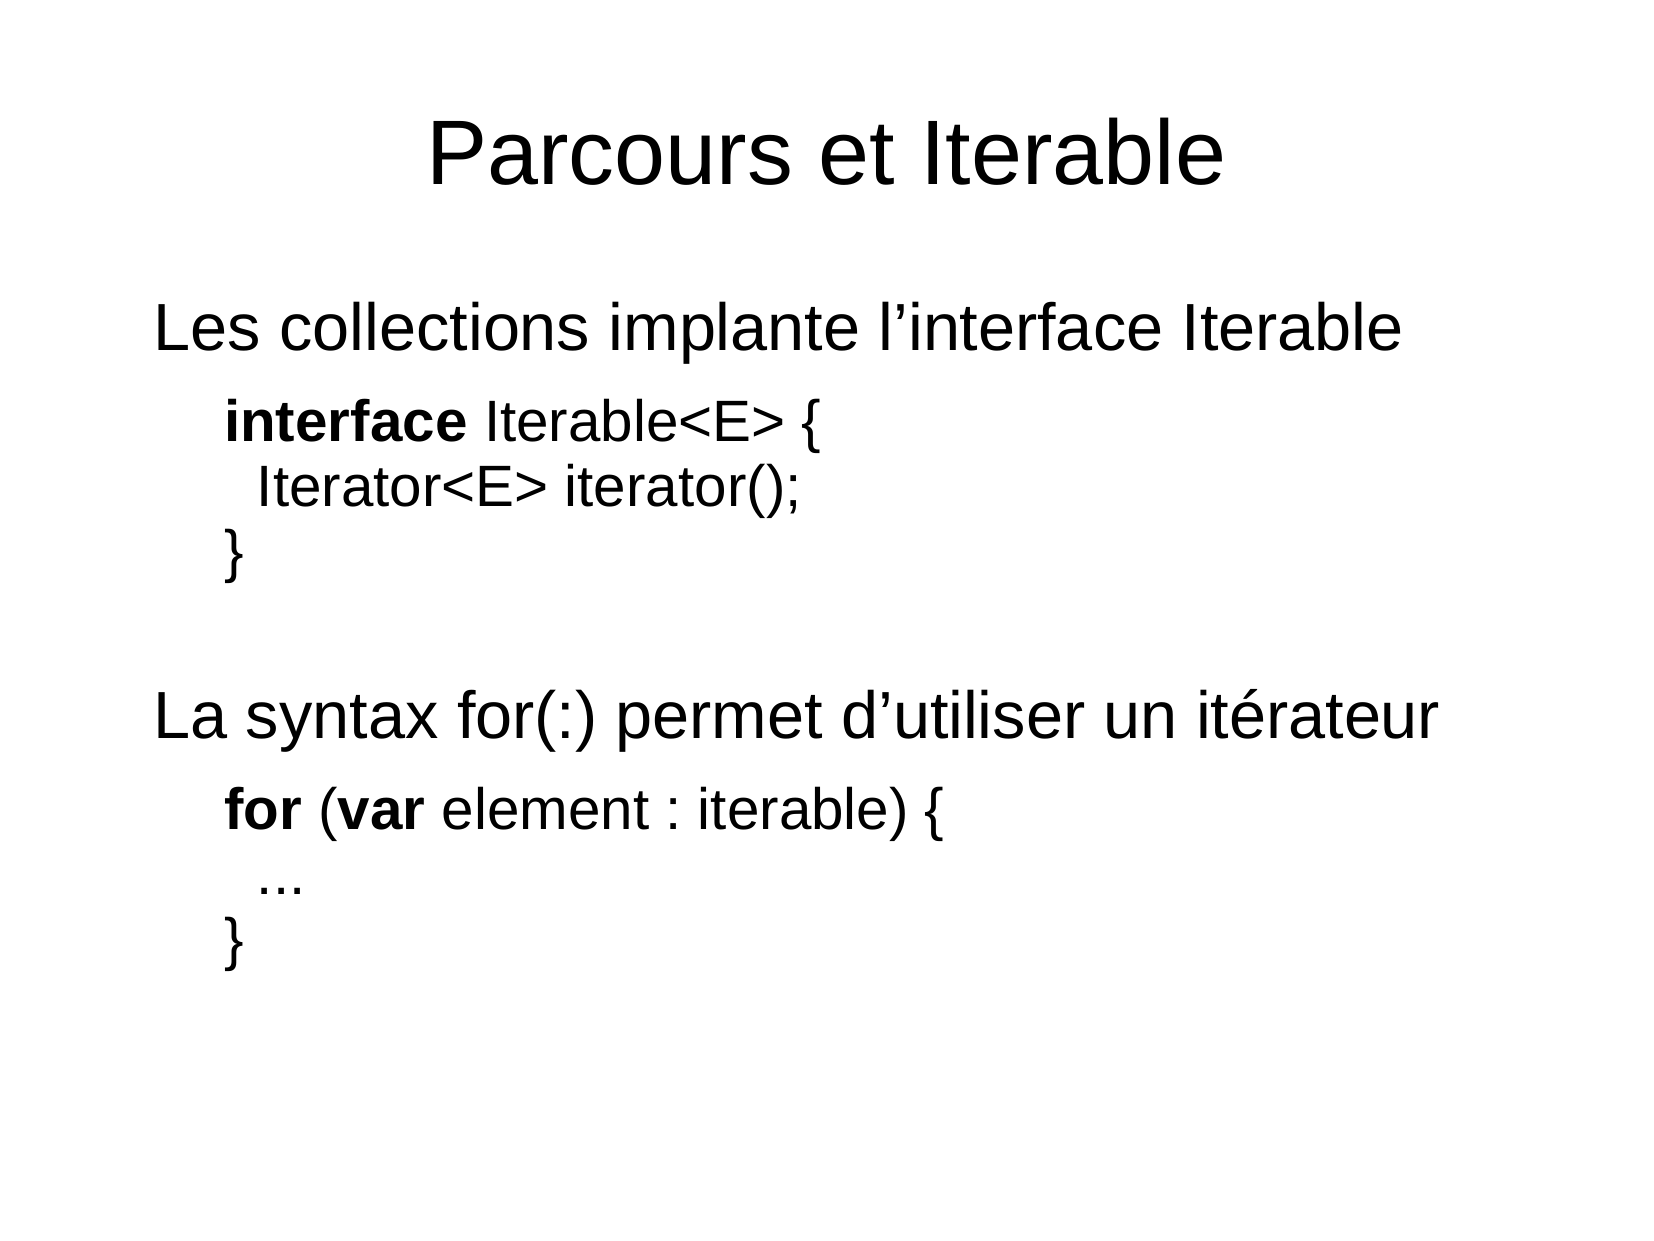

# Parcours et Iterable
Les collections implante l’interface Iterable
interface Iterable<E> {
 Iterator<E> iterator();
}
La syntax for(:) permet d’utiliser un itérateur
for (var element : iterable) {
 ...
}